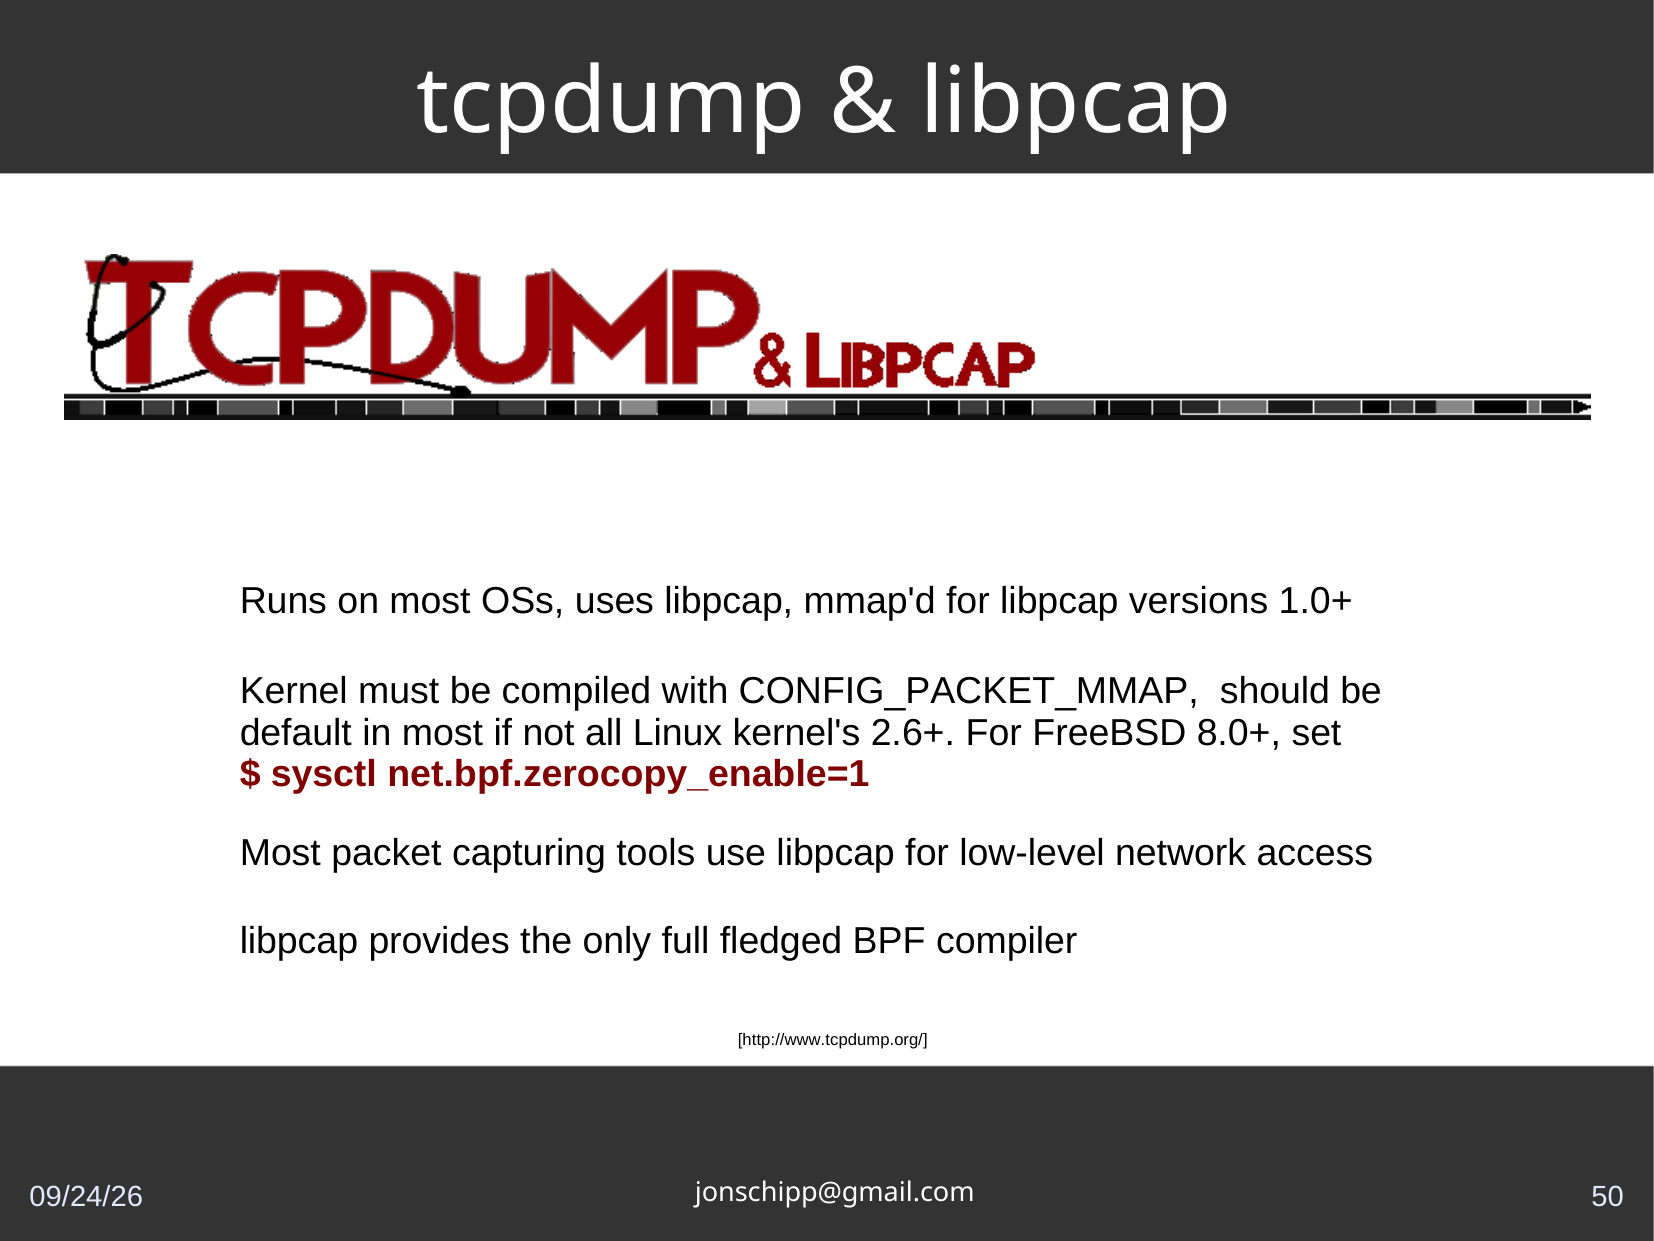

tcpdump & libpcap
Runs on most OSs, uses libpcap, mmap'd for libpcap versions 1.0+
Kernel must be compiled with CONFIG_PACKET_MMAP, should be default in most if not all Linux kernel's 2.6+. For FreeBSD 8.0+, set
$ sysctl net.bpf.zerocopy_enable=1
Most packet capturing tools use libpcap for low-level network access
libpcap provides the only full fledged BPF compiler
[http://www.tcpdump.org/]
jonschipp@gmail.com